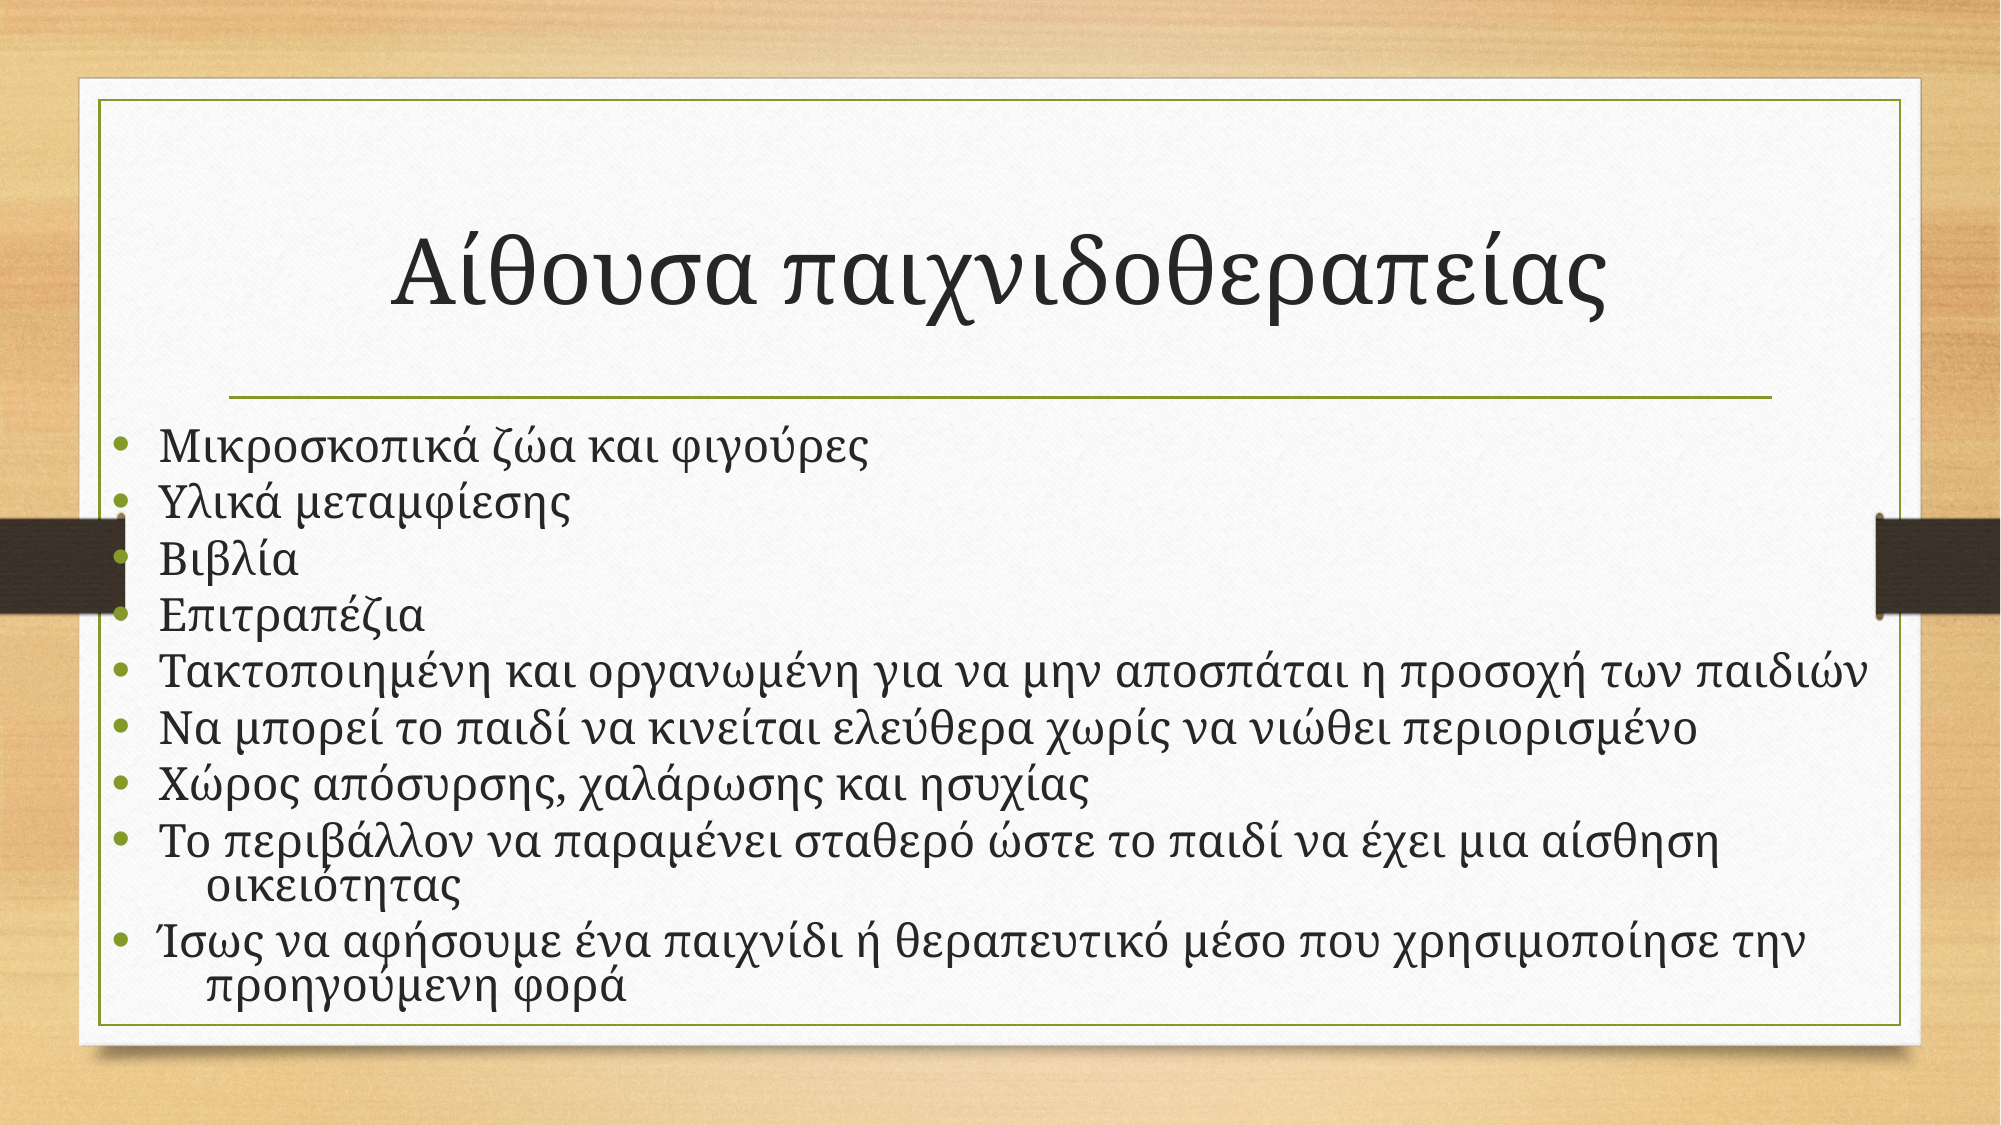

# Αίθουσα παιχνιδοθεραπείας
Μικροσκοπικά ζώα και φιγούρες
Υλικά μεταμφίεσης
Βιβλία
Επιτραπέζια
Τακτοποιημένη και οργανωμένη για να μην αποσπάται η προσοχή των παιδιών
Να μπορεί το παιδί να κινείται ελεύθερα χωρίς να νιώθει περιορισμένο
Χώρος απόσυρσης, χαλάρωσης και ησυχίας
Το περιβάλλον να παραμένει σταθερό ώστε το παιδί να έχει μια αίσθηση οικειότητας
Ίσως να αφήσουμε ένα παιχνίδι ή θεραπευτικό μέσο που χρησιμοποίησε την προηγούμενη φορά